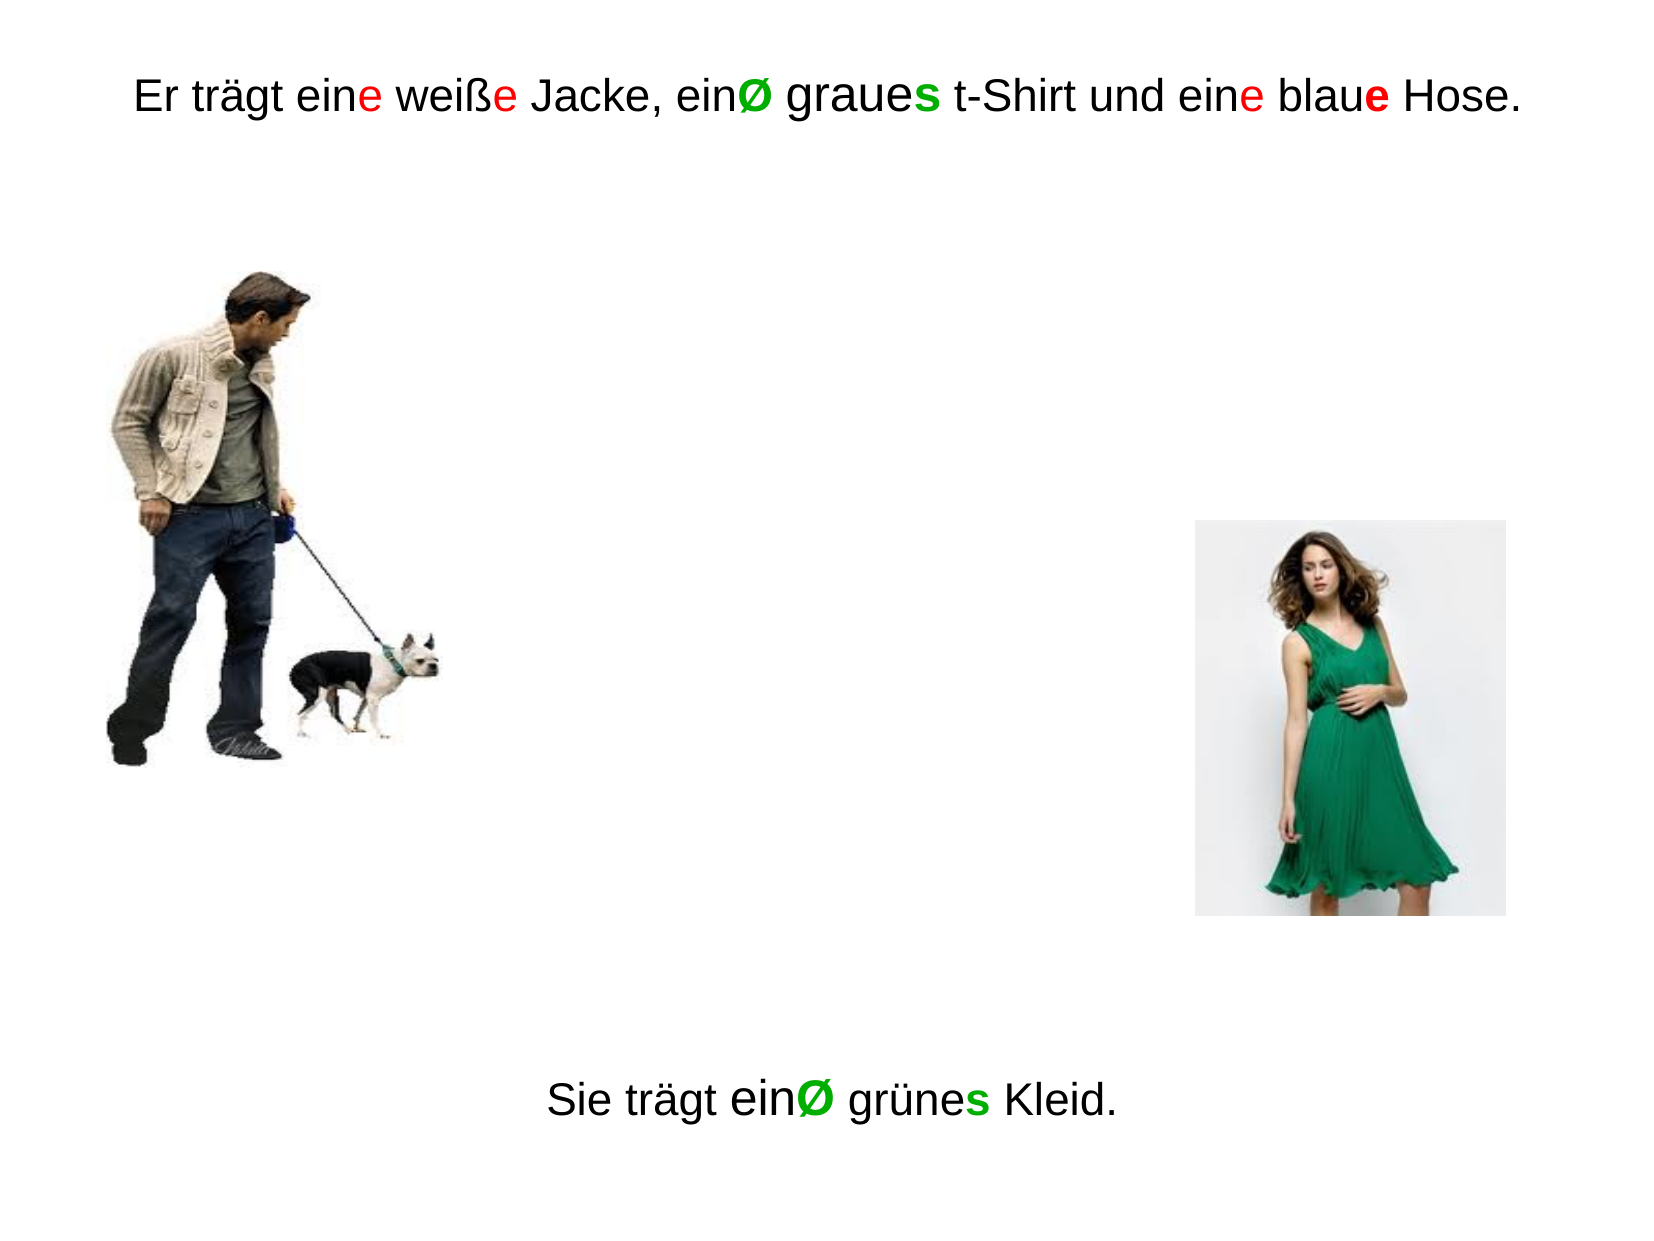

Er trägt eine weiße Jacke, einØ graues t-Shirt und eine blaue Hose.
Sie trägt einØ grünes Kleid.